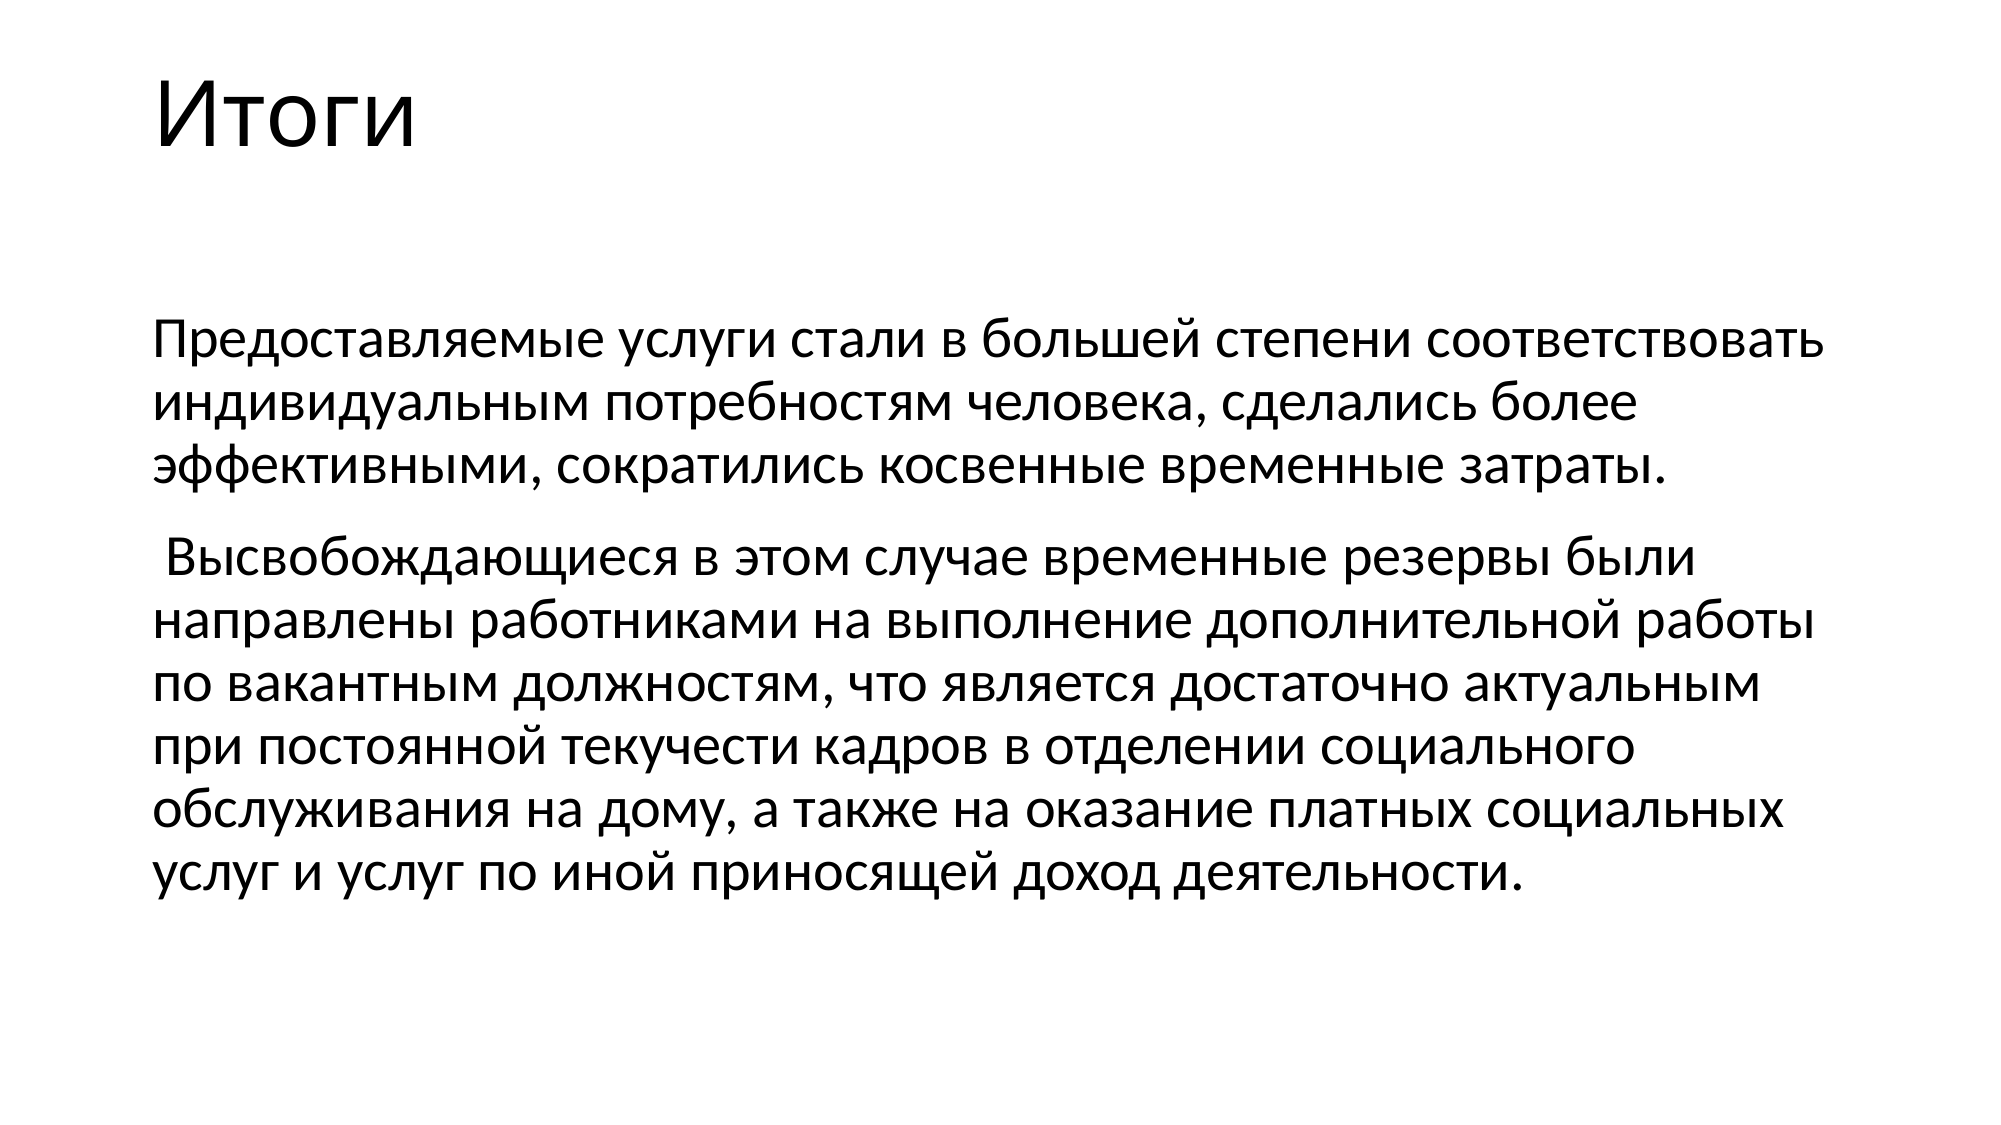

# Итоги
Предоставляемые услуги стали в большей степени соответствовать индивидуальным потребностям человека, сделались более эффективными, сократились косвенные временные затраты.
 Высвобождающиеся в этом случае временные резервы были направлены работниками на выполнение дополнительной работы по вакантным должностям, что является достаточно актуальным при постоянной текучести кадров в отделении социального обслуживания на дому, а также на оказание платных социальных услуг и услуг по иной приносящей доход деятельности.